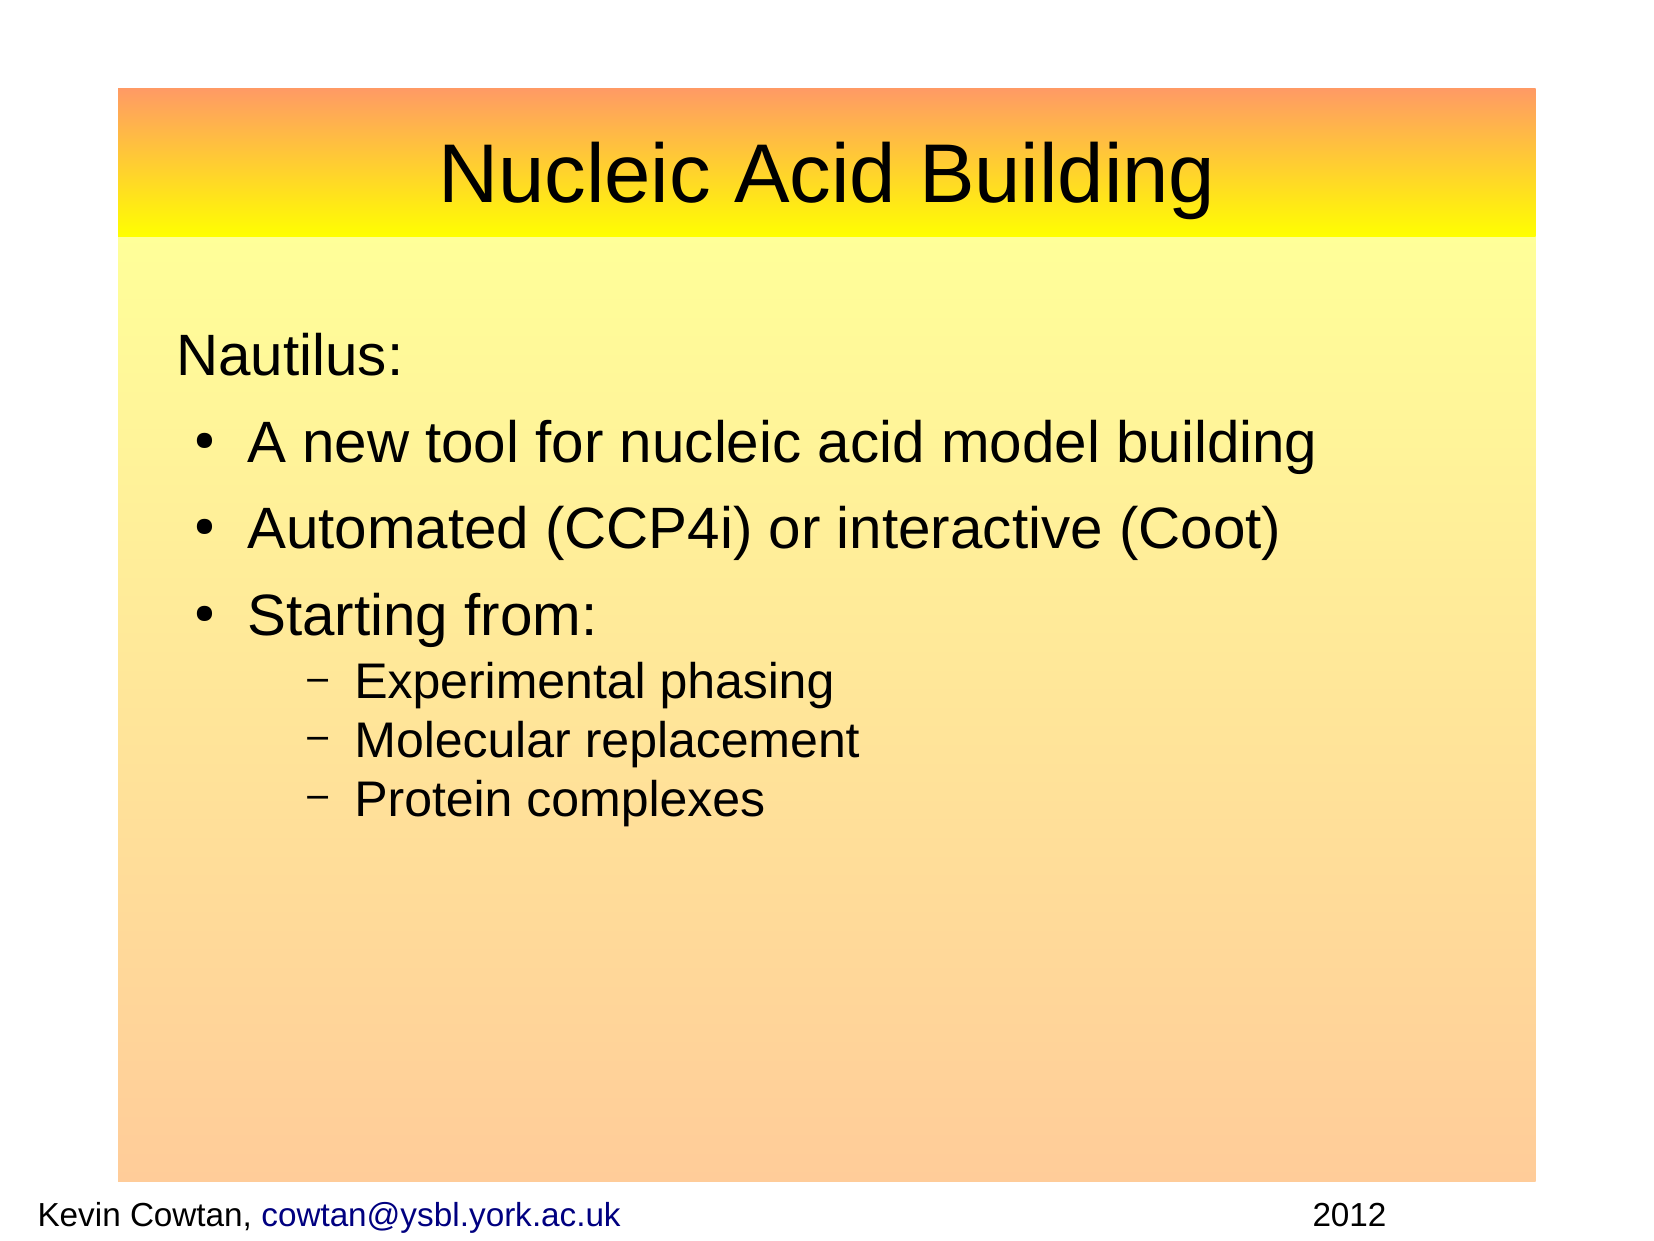

Nucleic Acid Building
# Nautilus:
A new tool for nucleic acid model building
Automated (CCP4i) or interactive (Coot)
Starting from:
Experimental phasing
Molecular replacement
Protein complexes